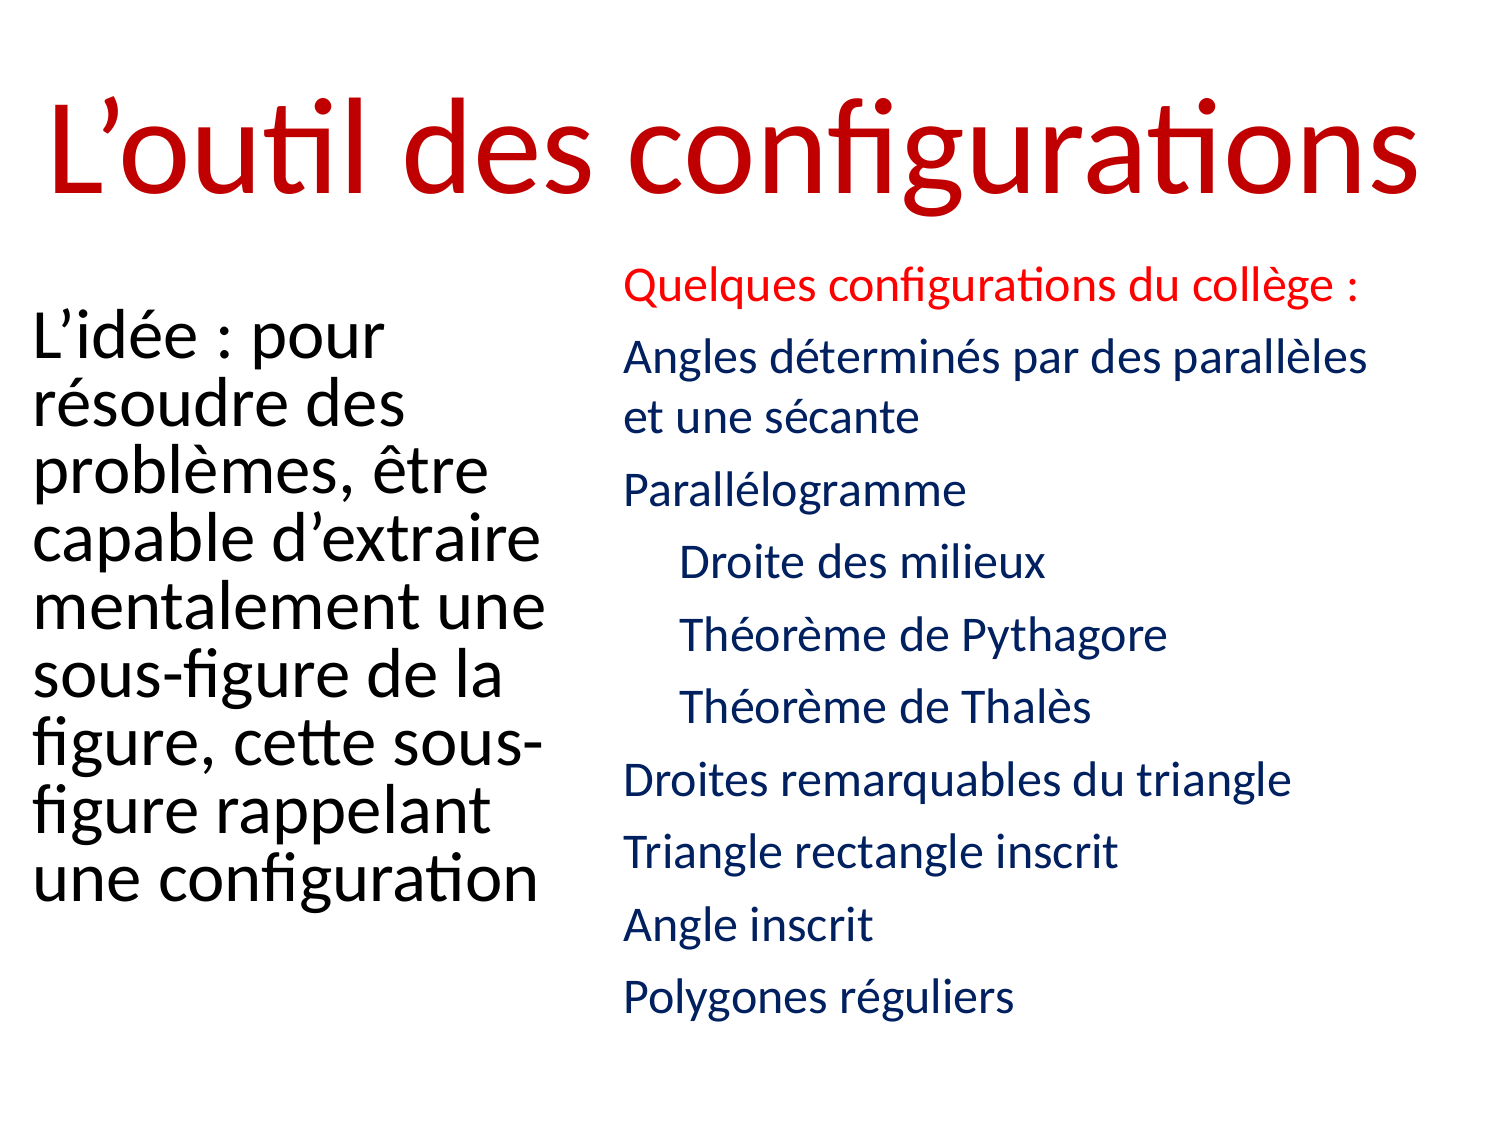

# L’outil des configurations
Quelques configurations du collège :
Angles déterminés par des parallèles et une sécante
Parallélogramme
Droite des milieux
Théorème de Pythagore
Théorème de Thalès
Droites remarquables du triangle
Triangle rectangle inscrit
Angle inscrit
Polygones réguliers
L’idée : pour résoudre des problèmes, être capable d’extraire mentalement une sous-figure de la figure, cette sous-figure rappelant une configuration